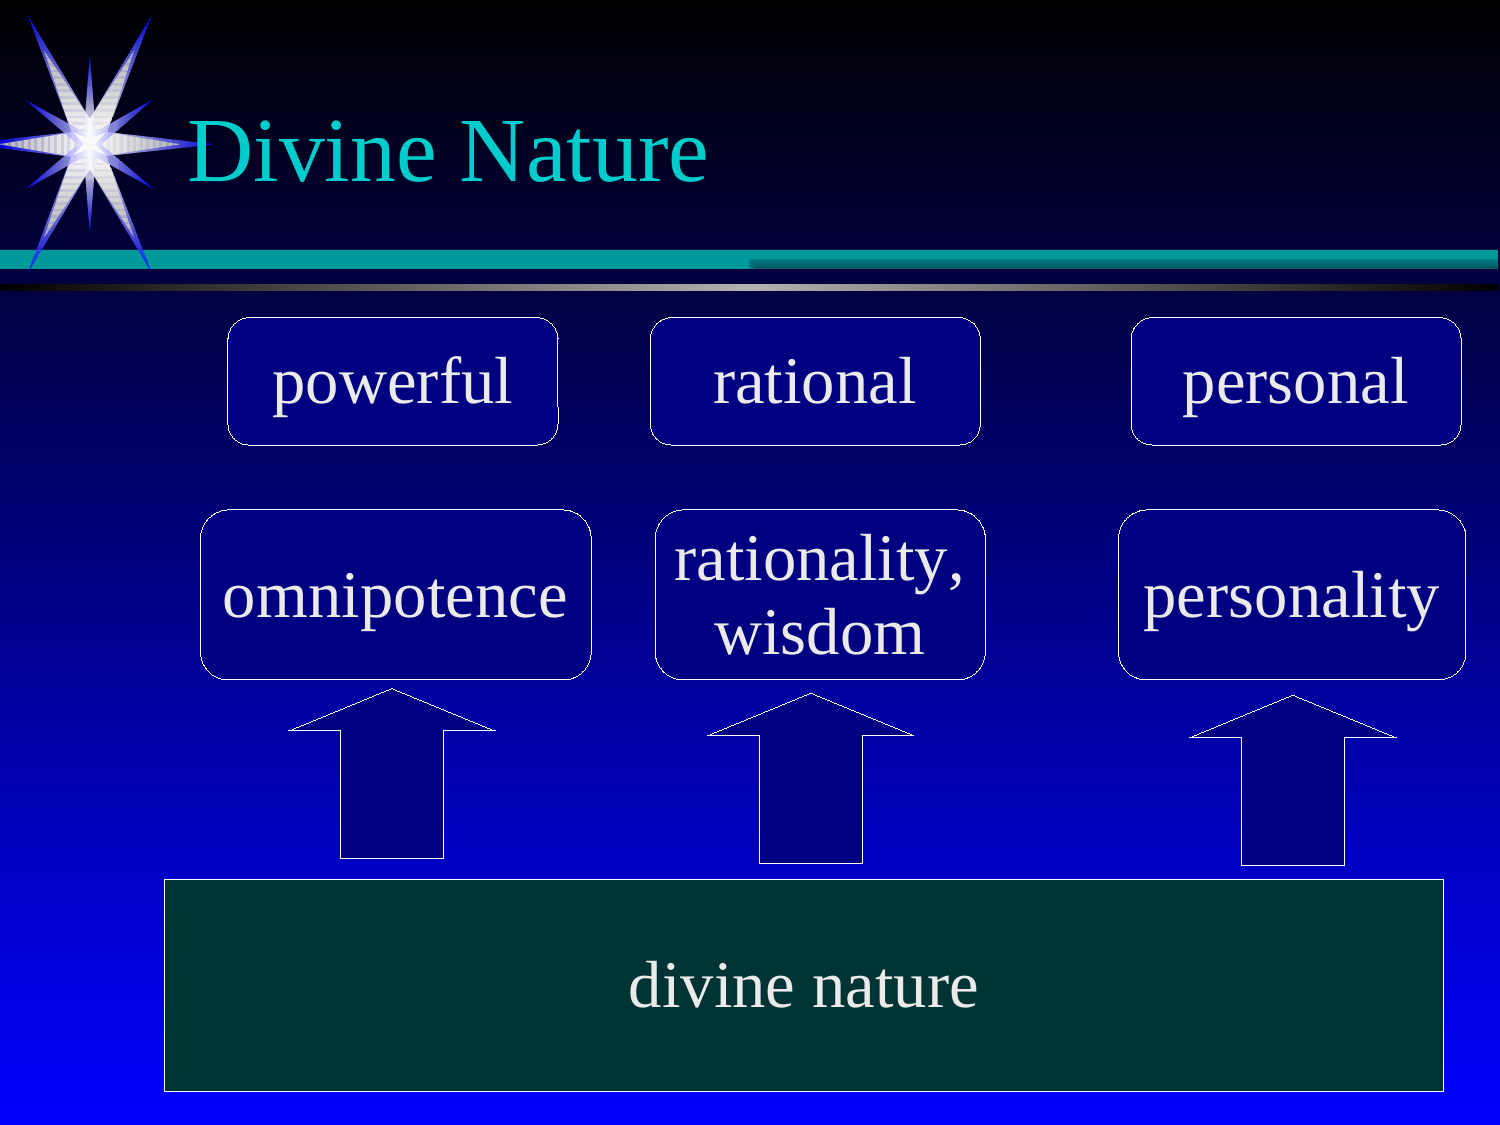

# Divine Nature
powerful
rational
personal
omnipotence
rationality,
wisdom
personality
divine nature